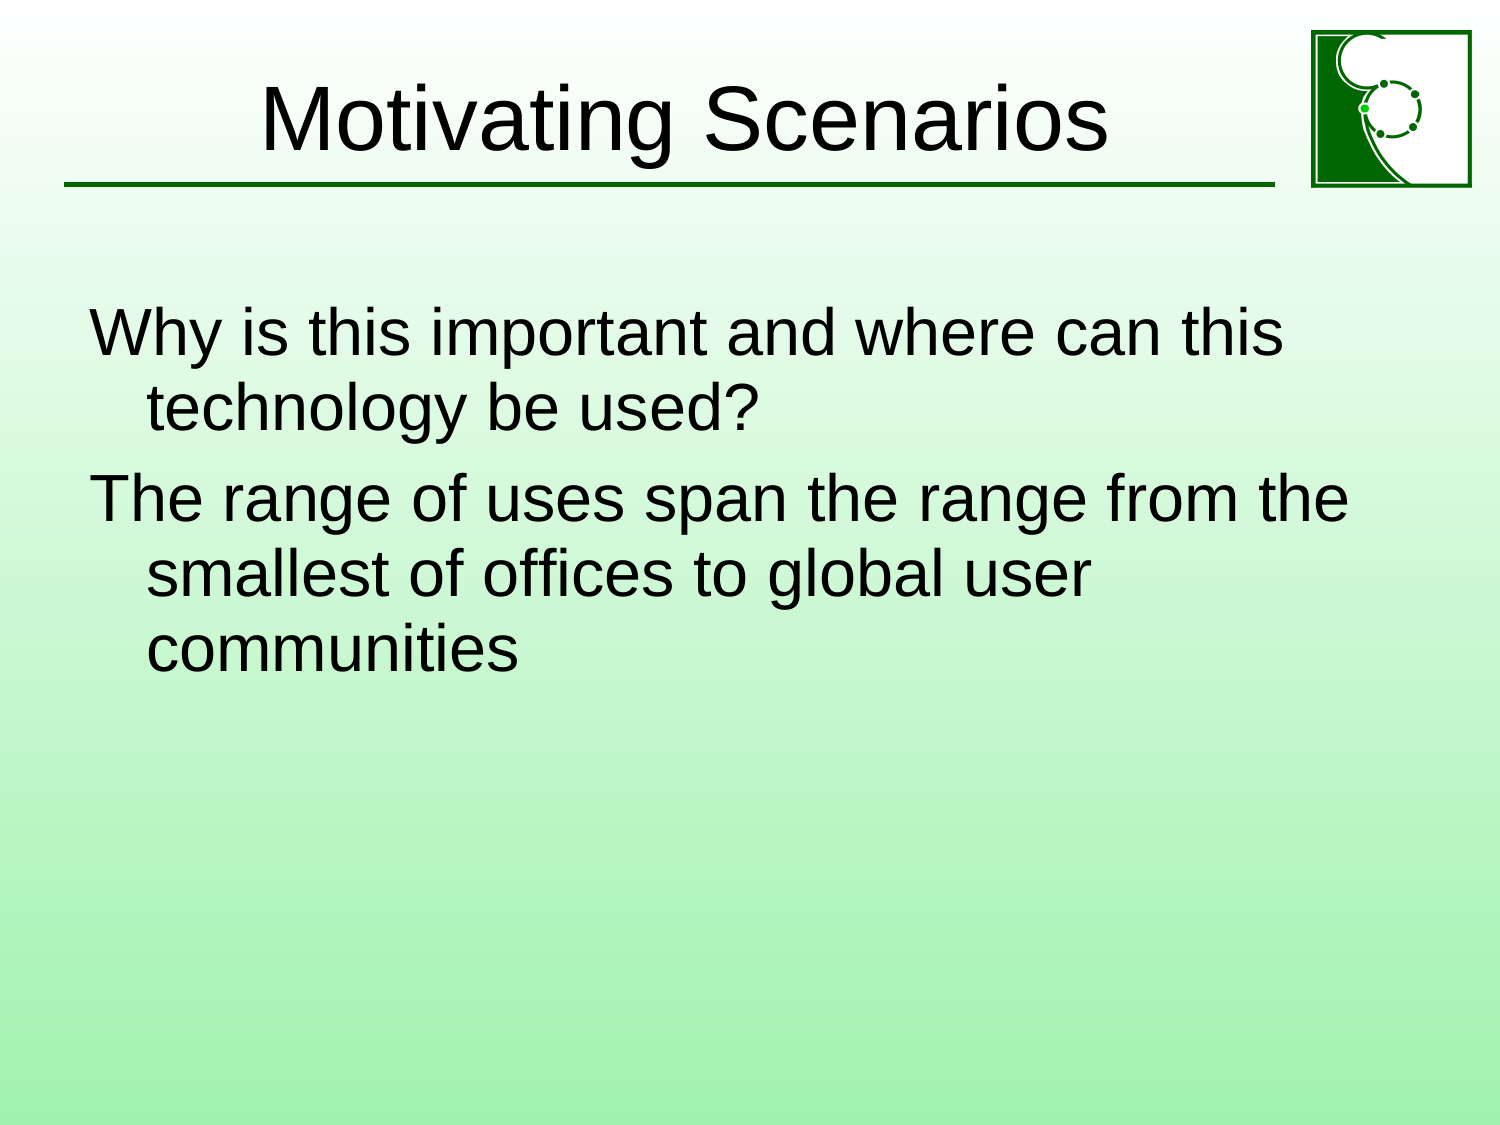

# Motivating Scenarios
Why is this important and where can this technology be used?
The range of uses span the range from the smallest of offices to global user communities